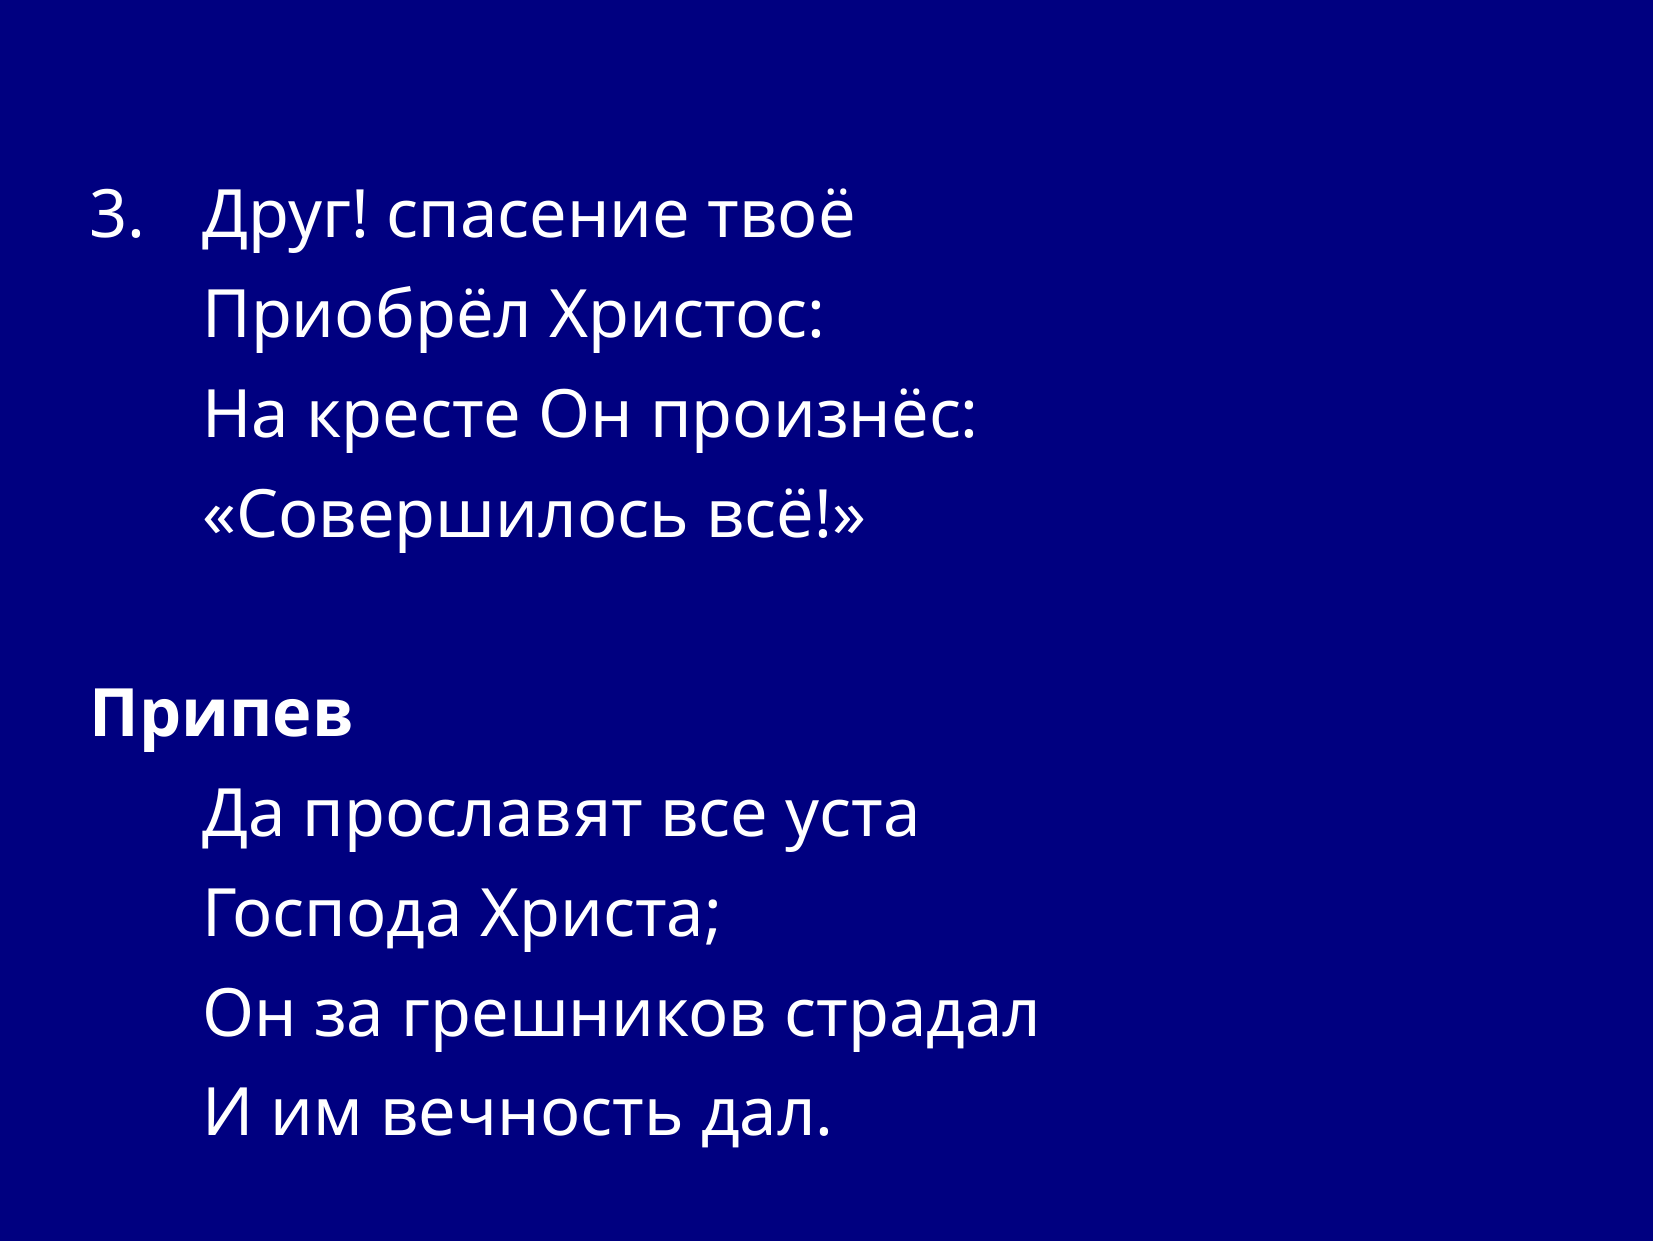

3.	Друг! спасение твоё
	Приобрёл Христос:
	На кресте Он произнёс:
	«Совершилось всё!»
Припев
	Да прославят все уста
	Господа Христа;
	Он за грешников страдал
	И им вечность дал.